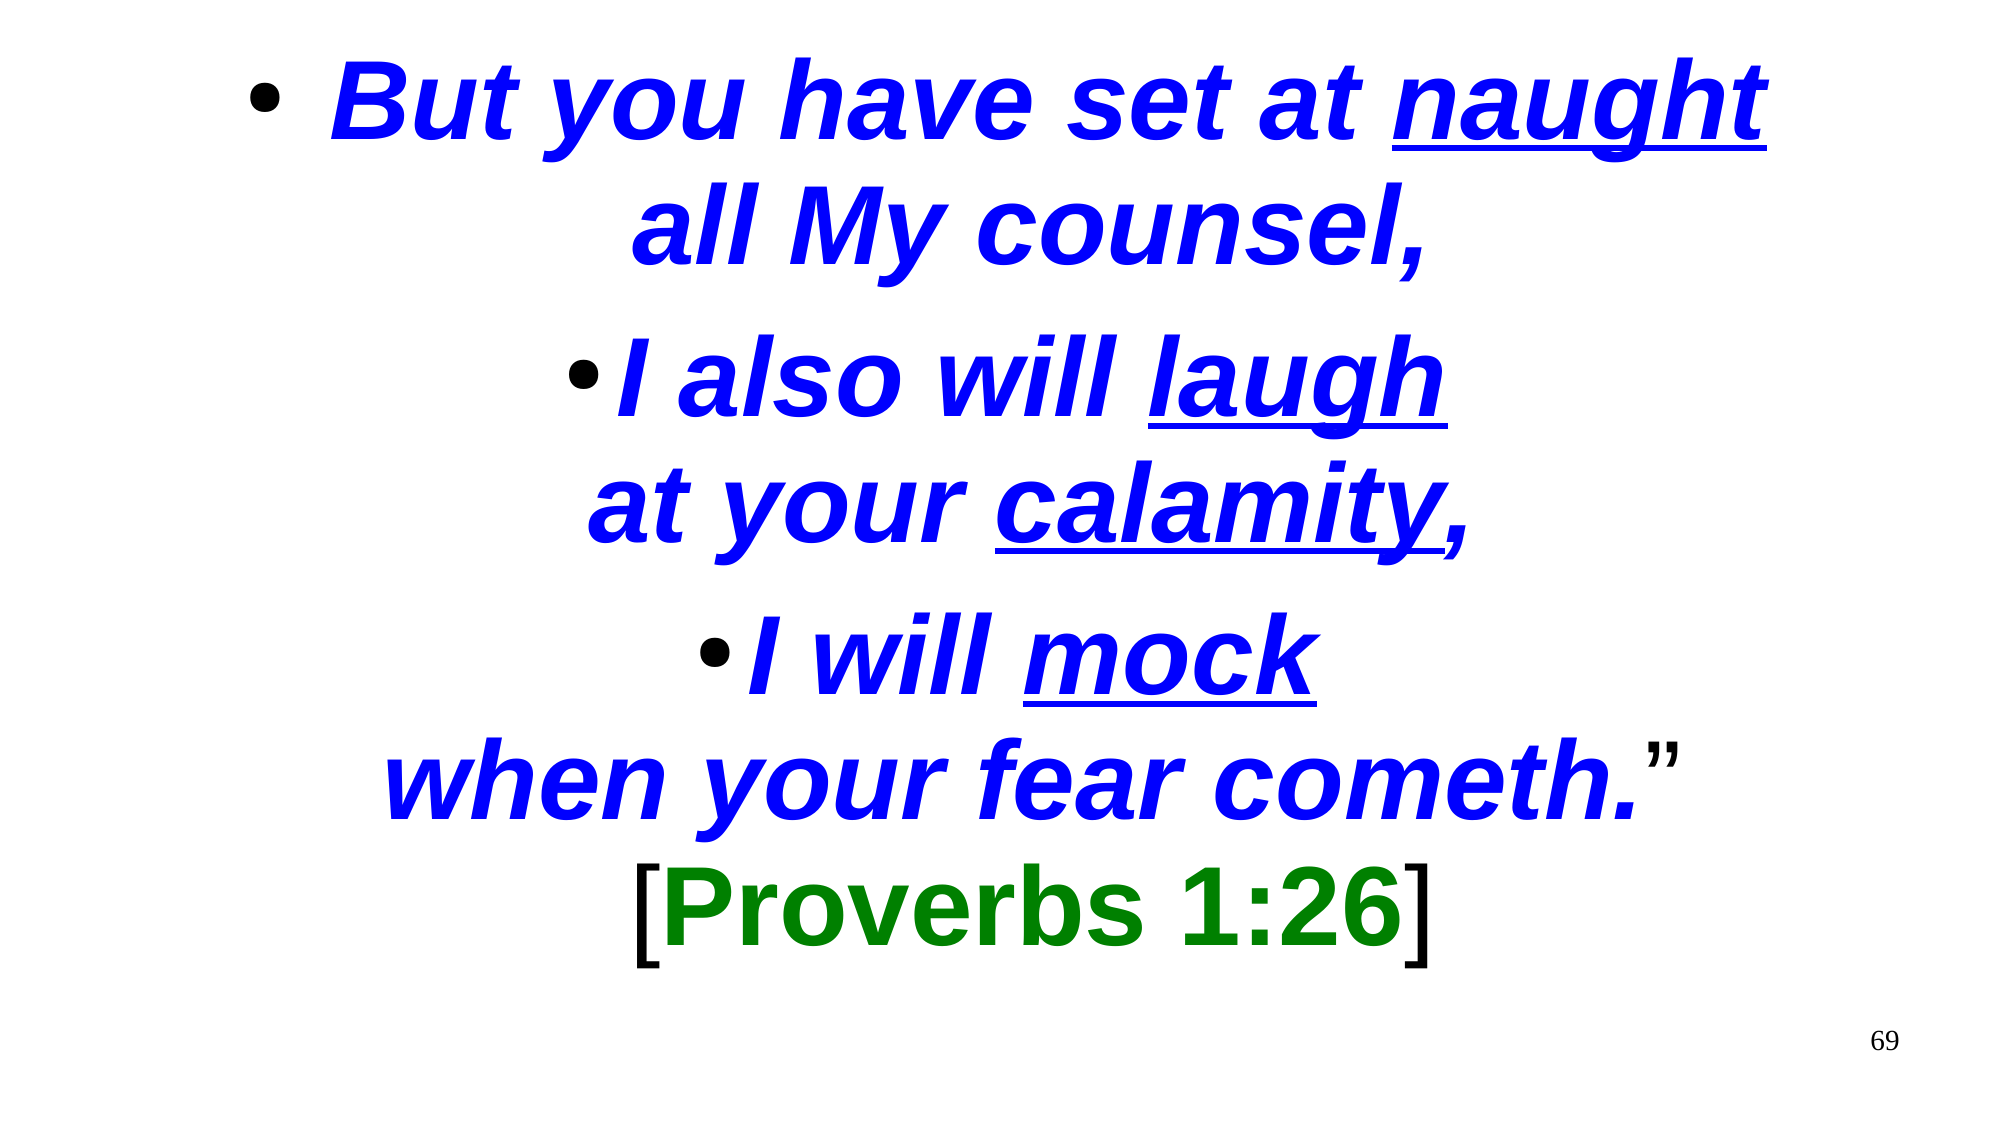

# But you have set at naught all My counsel,
I also will laugh
at your calamity,
I will mock
when your fear cometh.”
[Proverbs 1:26]
69